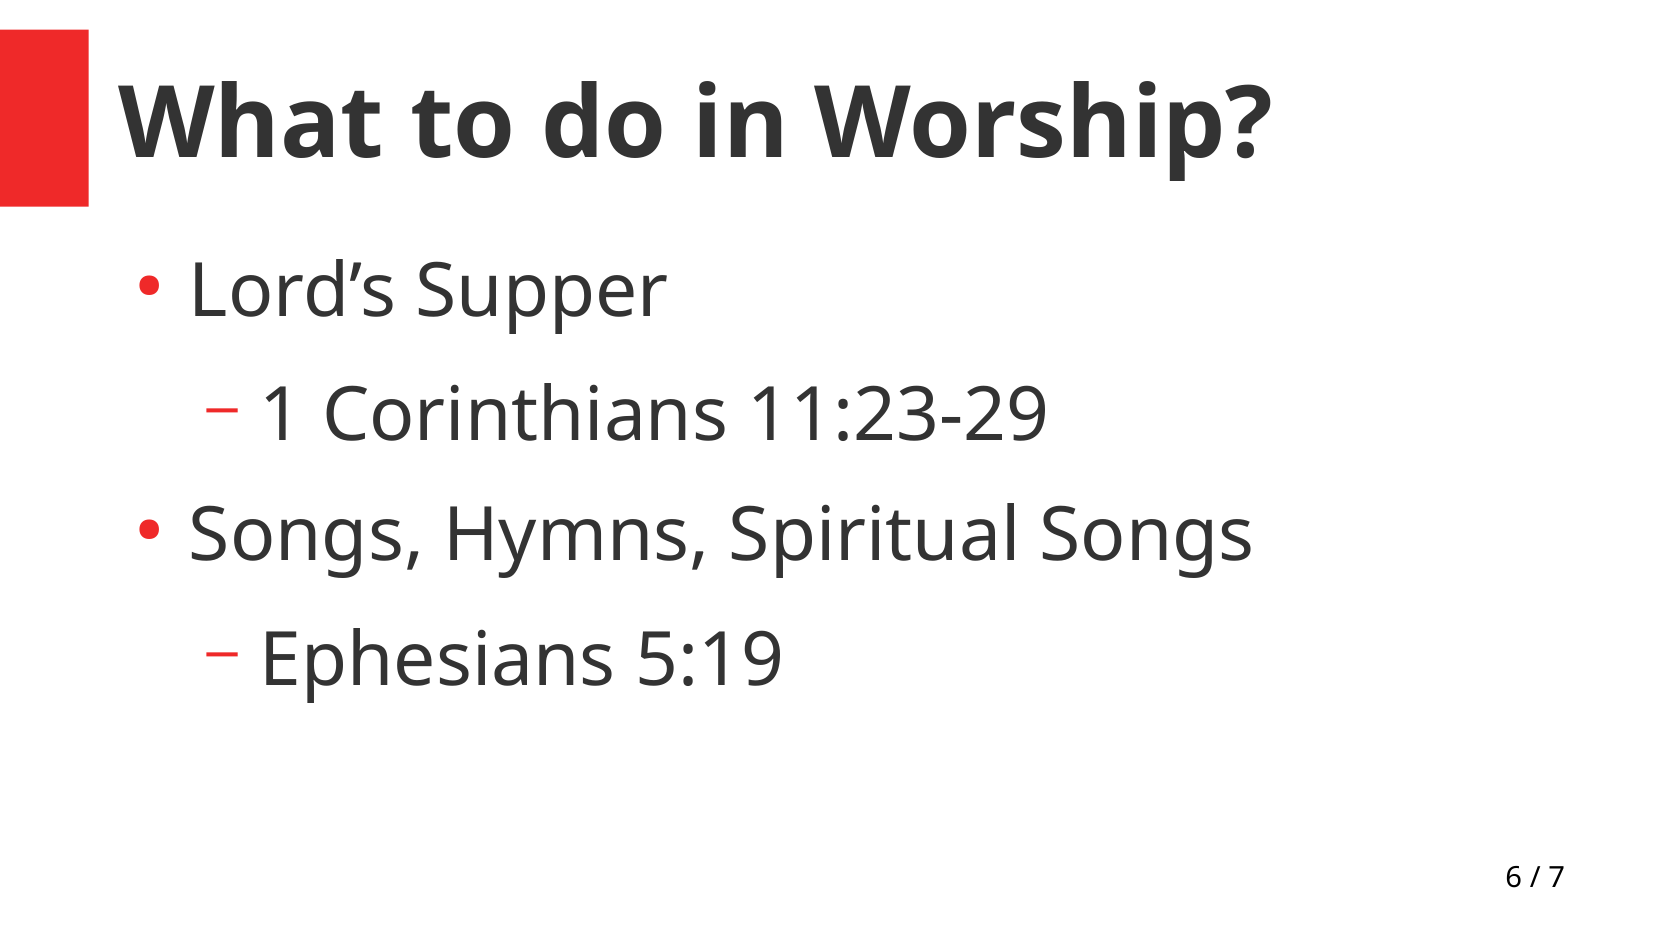

# What to do in Worship?
Lord’s Supper
1 Corinthians 11:23-29
Songs, Hymns, Spiritual Songs
Ephesians 5:19
6